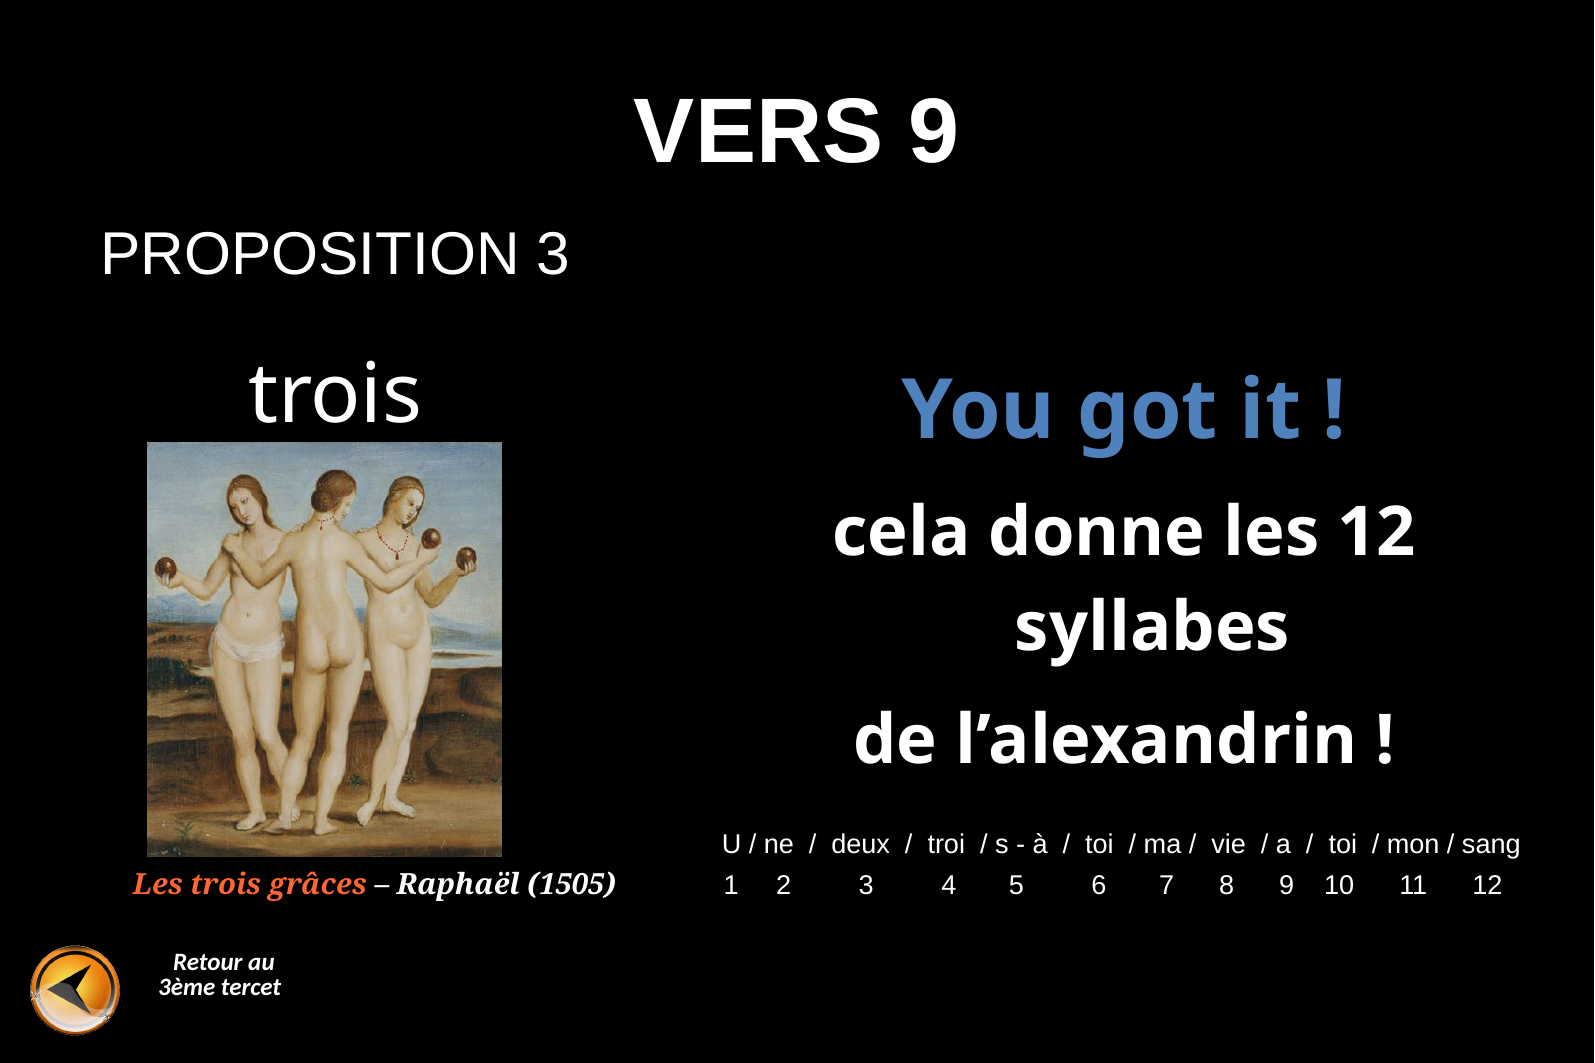

# VERS 9
PROPOSITION 3
trois
You got it !
cela donne les 12 syllabes
de l’alexandrin !
U / ne / deux / troi / s - à / toi / ma / vie / a / toi / mon / sang
 1 2 3 4 5 6 7 8 9 10 11 12
Les trois grâces – Raphaël (1505)
Retour au 3ème tercet